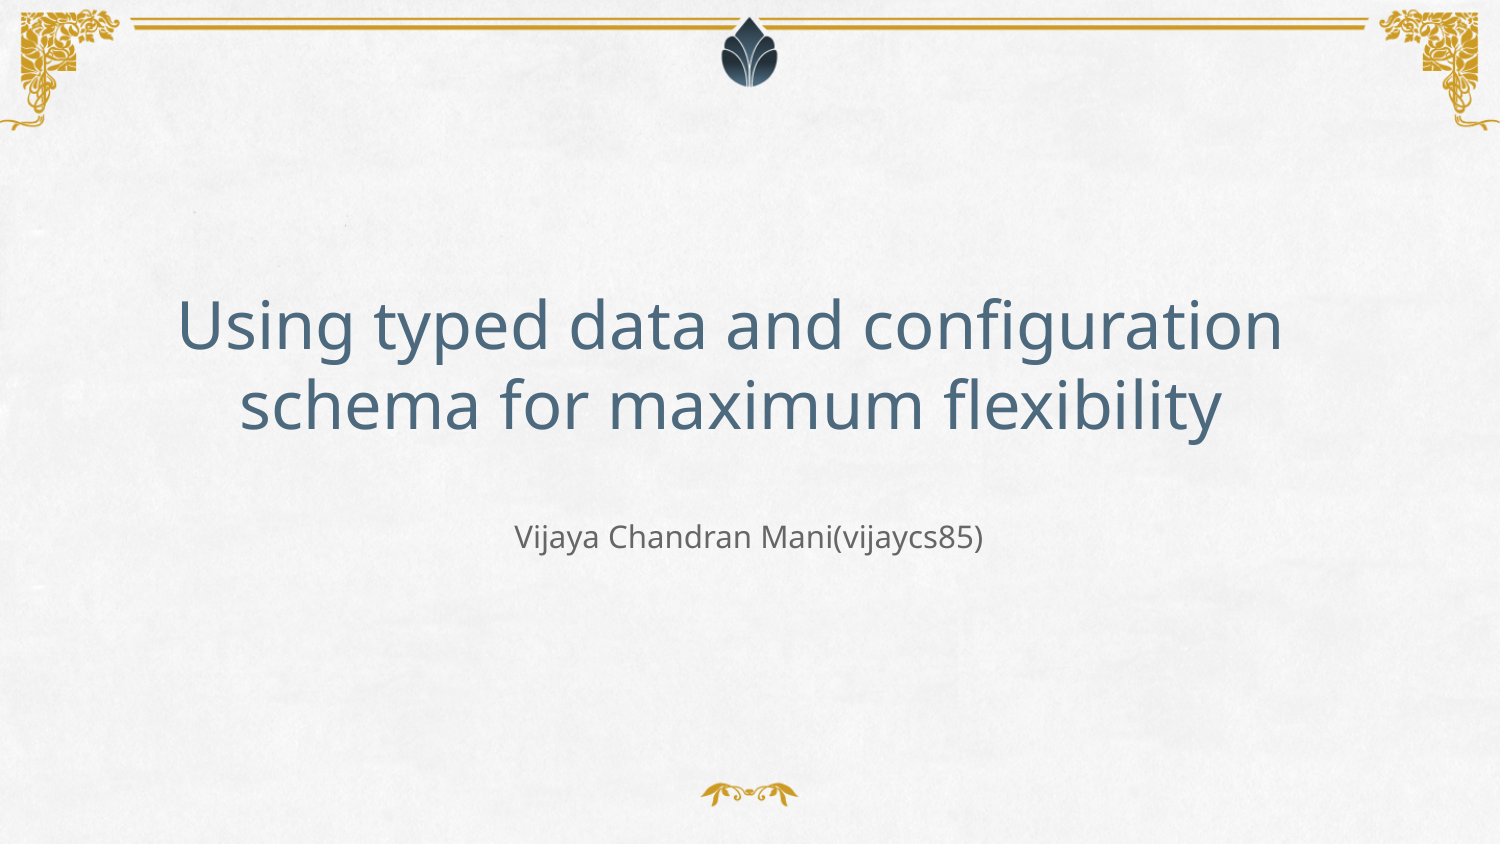

Using typed data and configuration schema for maximum flexibility
Vijaya Chandran Mani(vijaycs85)